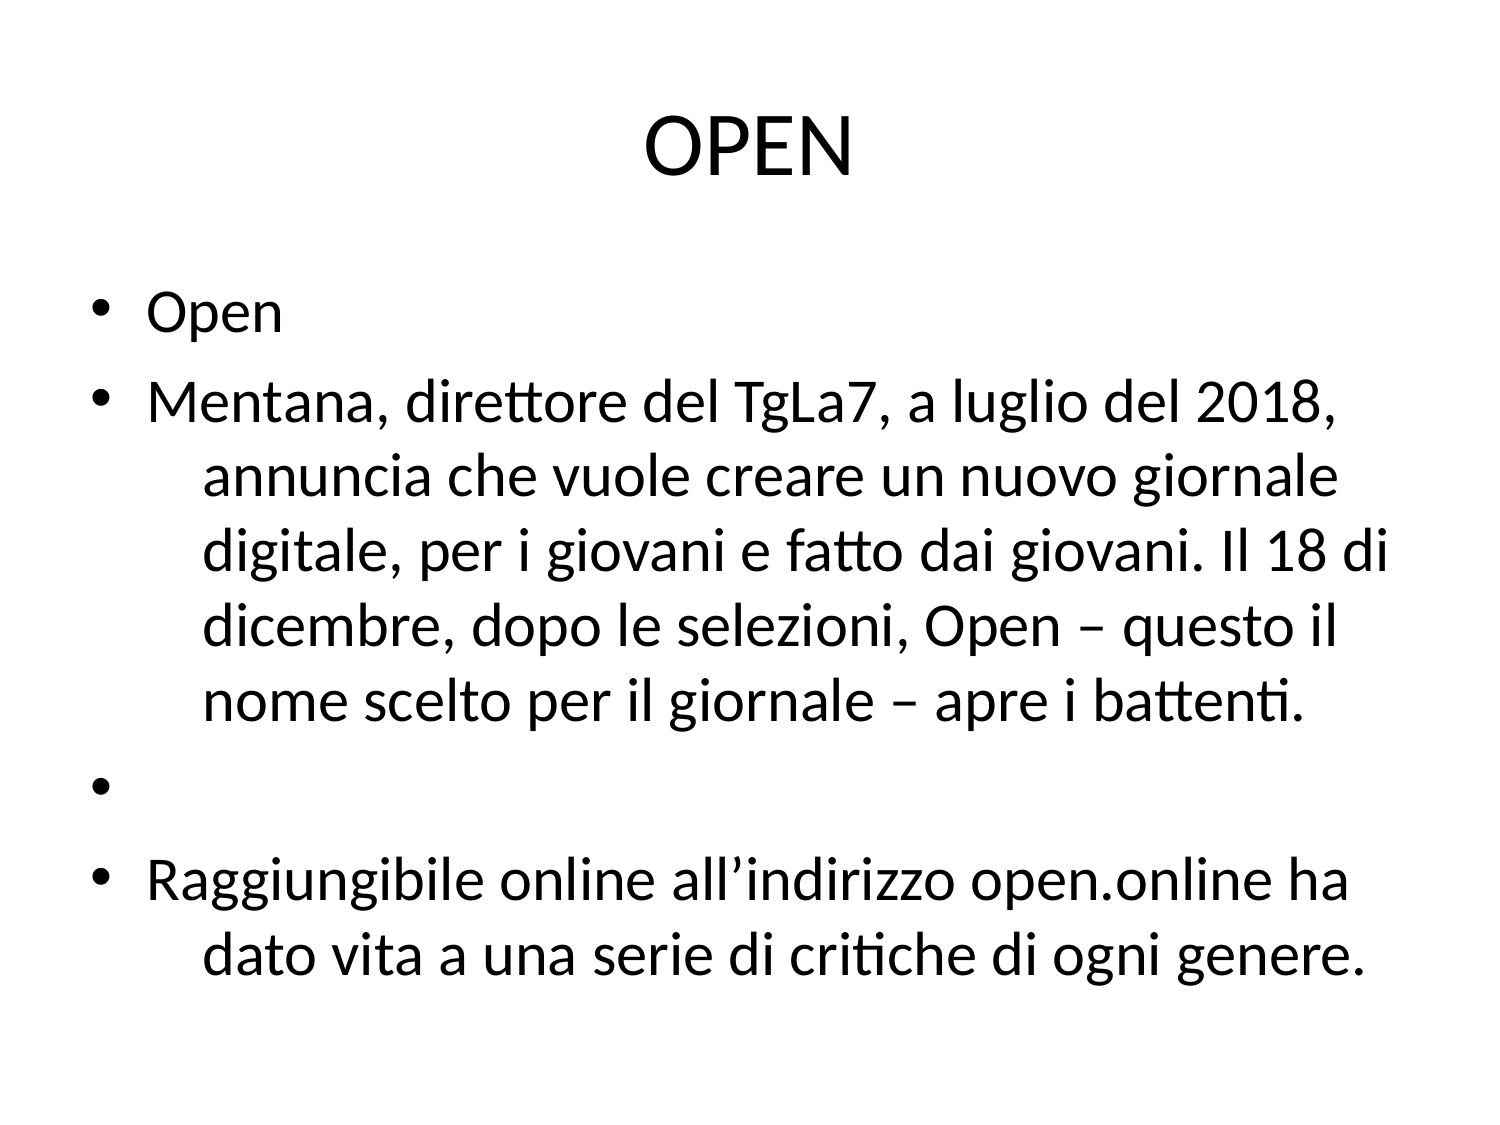

# OPEN
Open
Mentana, direttore del TgLa7, a luglio del 2018, annuncia che vuole creare un nuovo giornale digitale, per i giovani e fatto dai giovani. Il 18 di dicembre, dopo le selezioni, Open – questo il nome scelto per il giornale – apre i battenti.
Raggiungibile online all’indirizzo open.online ha dato vita a una serie di critiche di ogni genere.